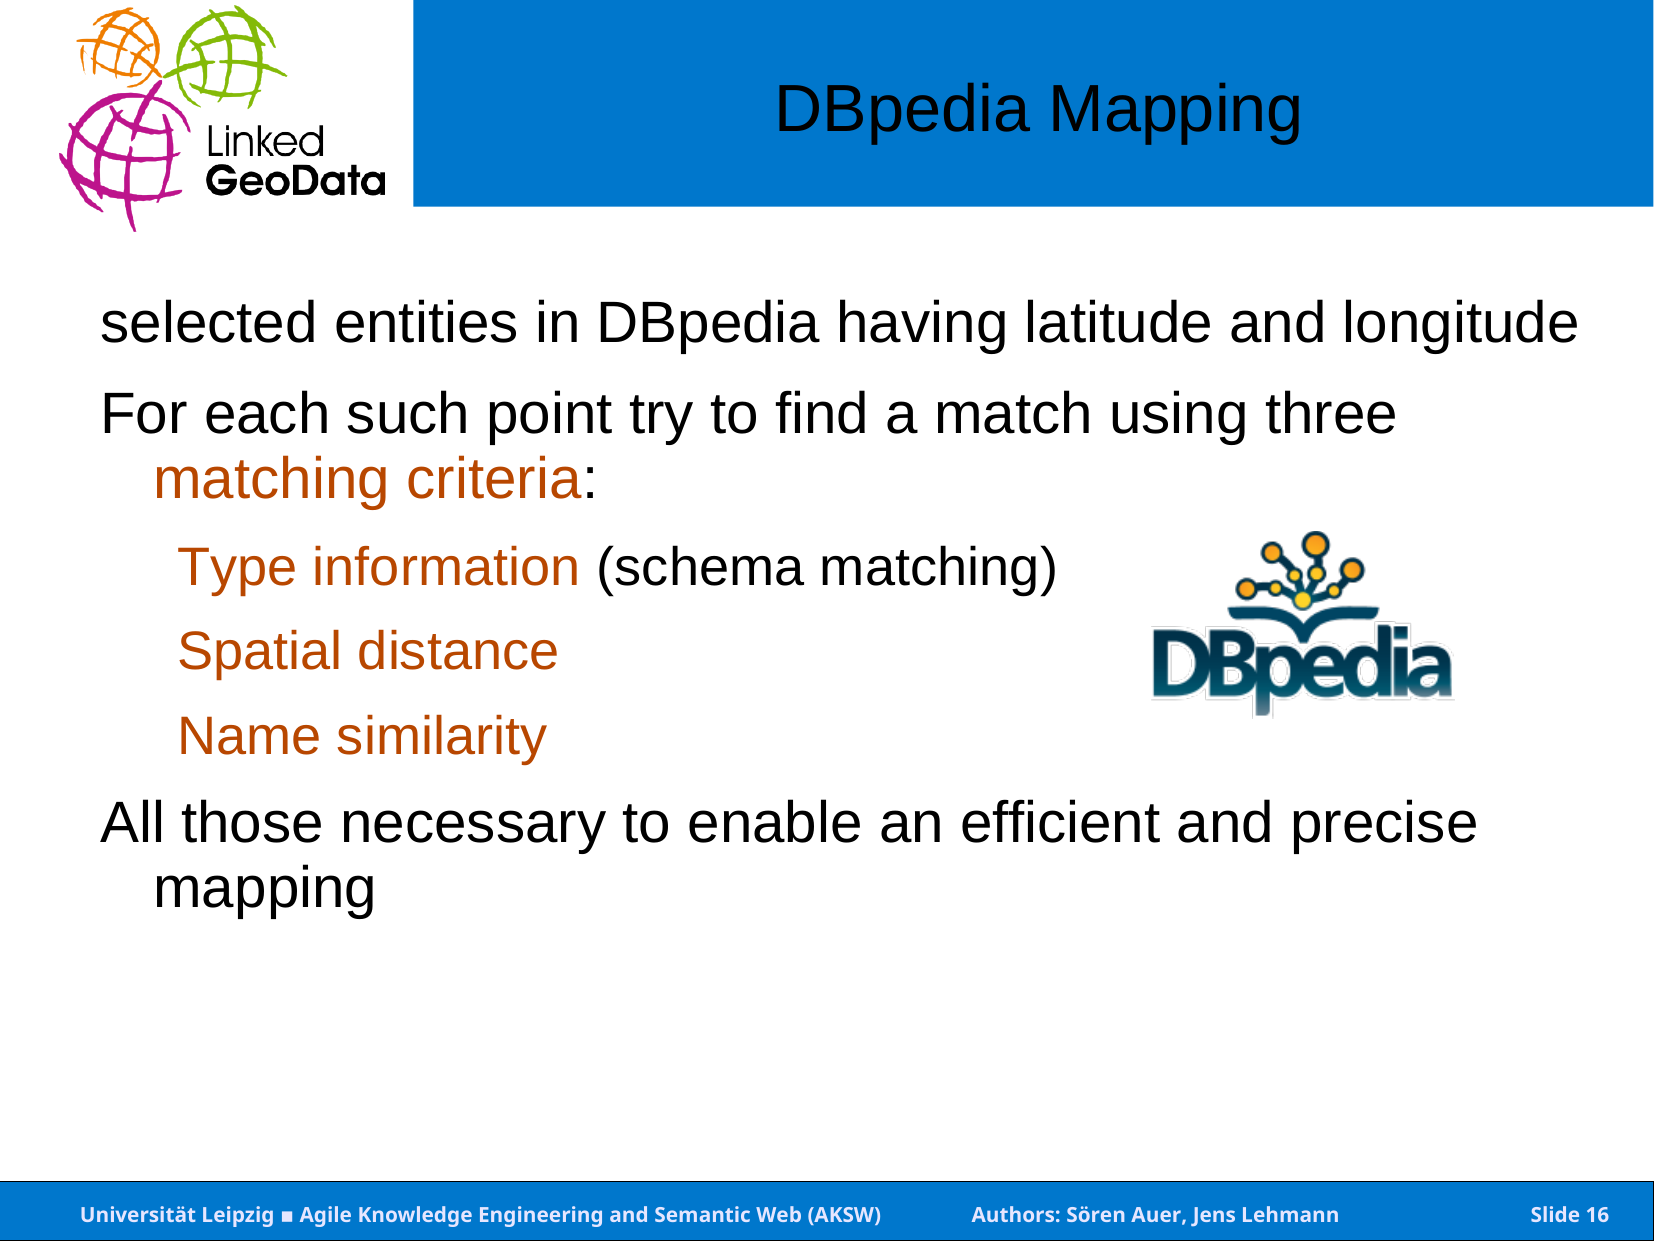

# DBpedia Mapping
selected entities in DBpedia having latitude and longitude
For each such point try to find a match using three matching criteria:
Type information (schema matching)
Spatial distance
Name similarity
All those necessary to enable an efficient and precise mapping